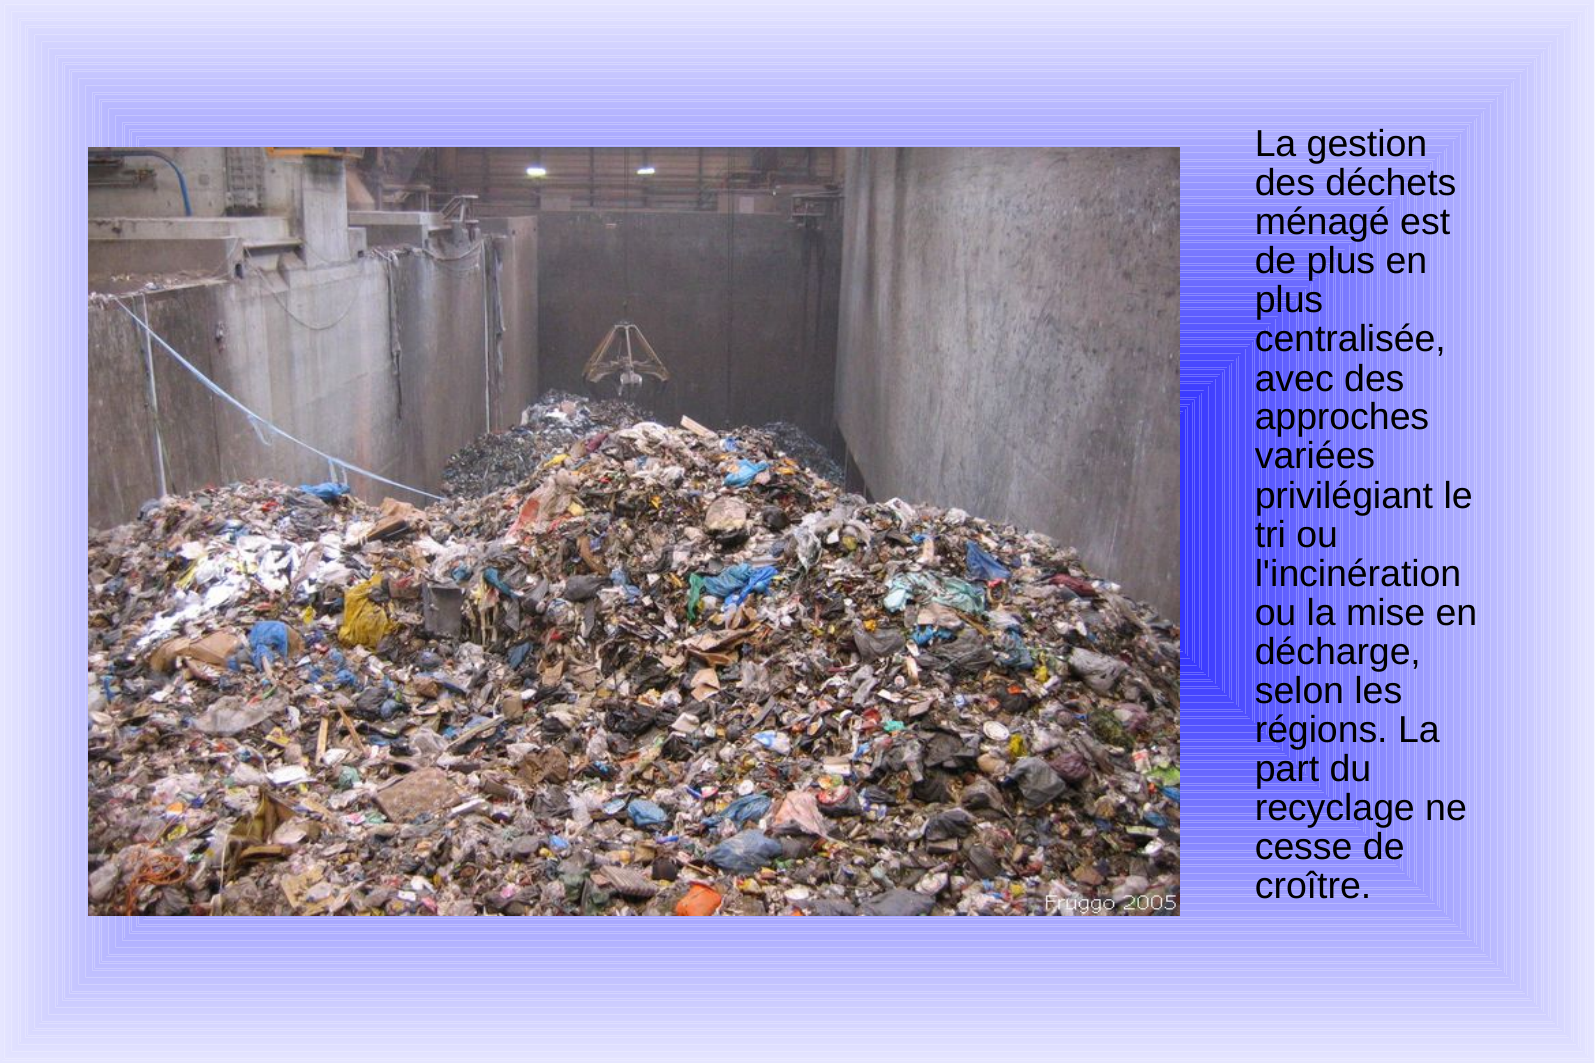

La gestion des déchets ménagé est de plus en plus centralisée, avec des approches variées privilégiant le tri ou l'incinération ou la mise en décharge, selon les régions. La part du recyclage ne cesse de croître.